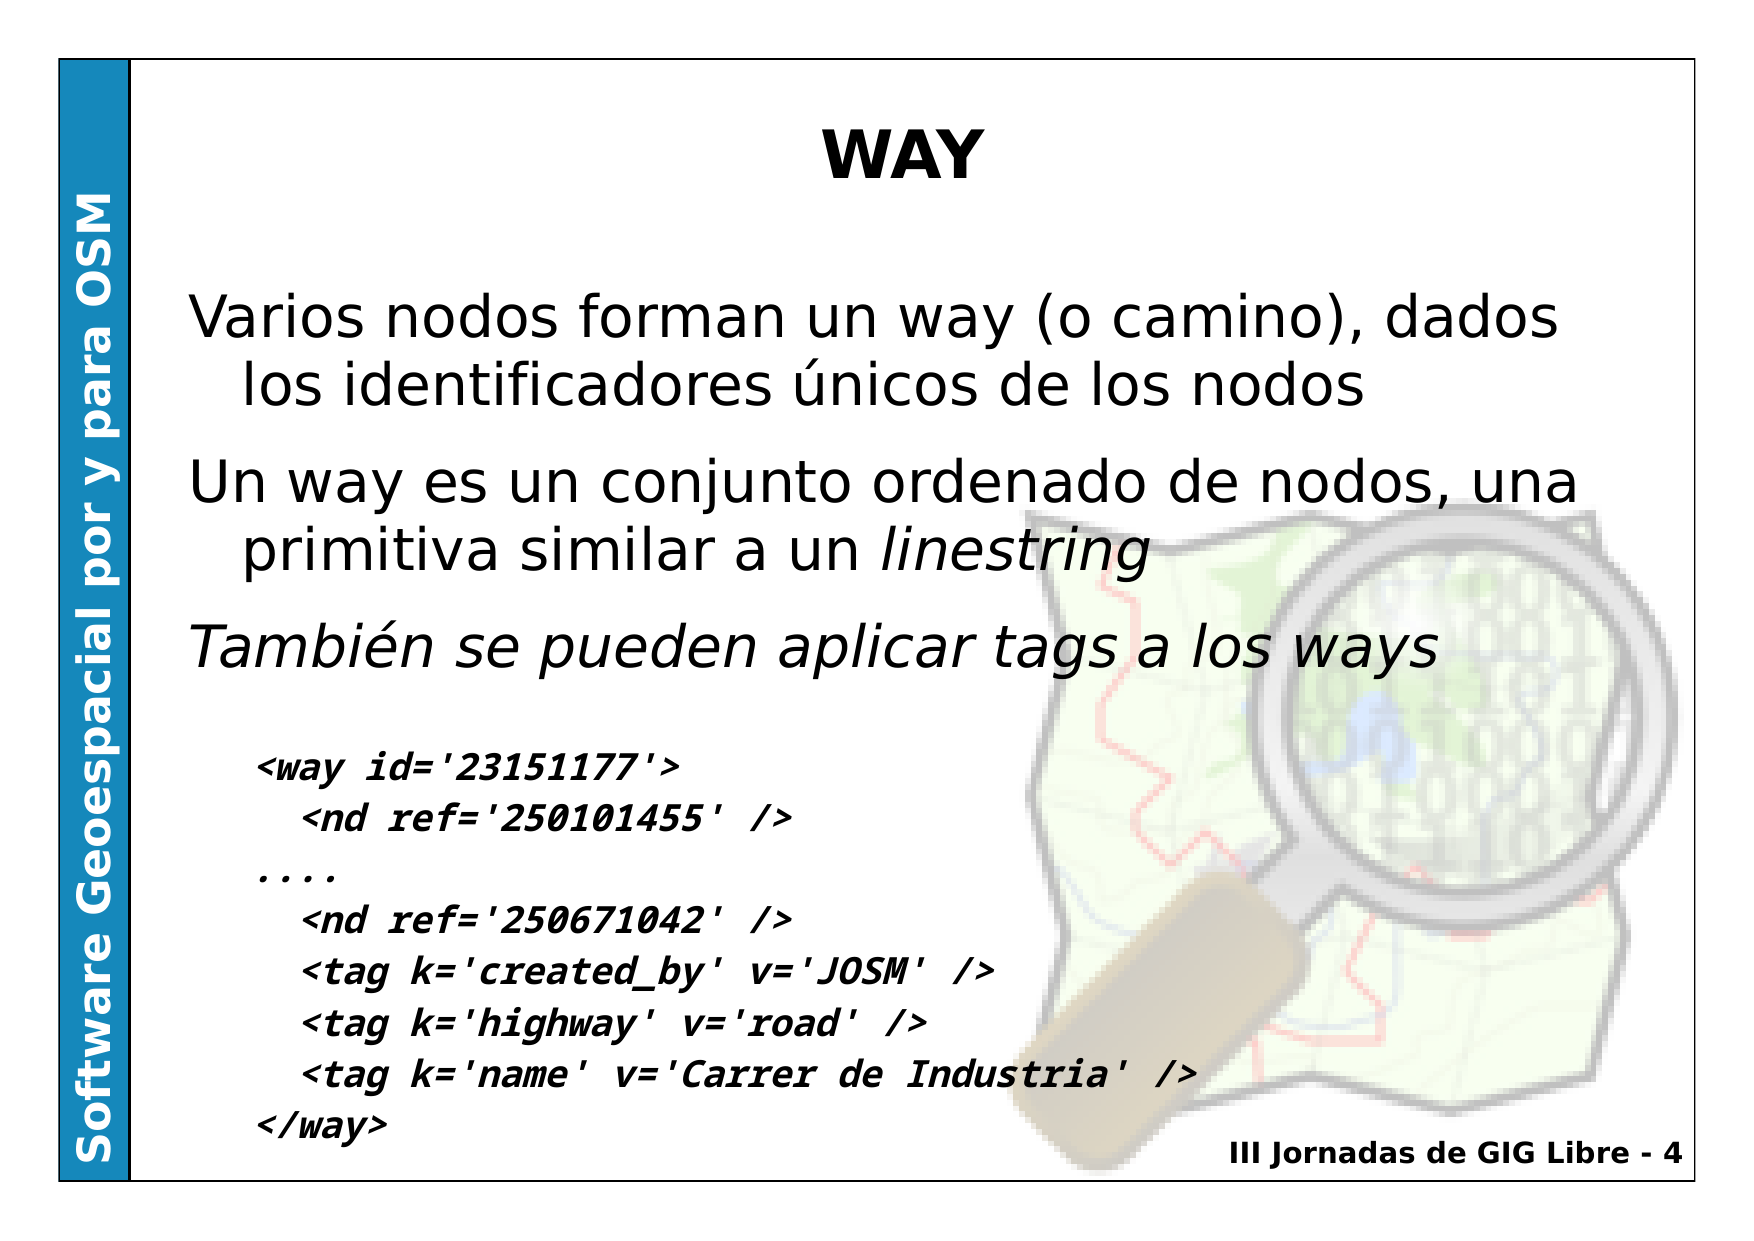

# WAY
Varios nodos forman un way (o camino), dados los identificadores únicos de los nodos
Un way es un conjunto ordenado de nodos, una primitiva similar a un linestring
También se pueden aplicar tags a los ways
<way id='23151177'>
 <nd ref='250101455' />
....
 <nd ref='250671042' />
 <tag k='created_by' v='JOSM' />
 <tag k='highway' v='road' />
 <tag k='name' v='Carrer de Industria' />
</way>
4